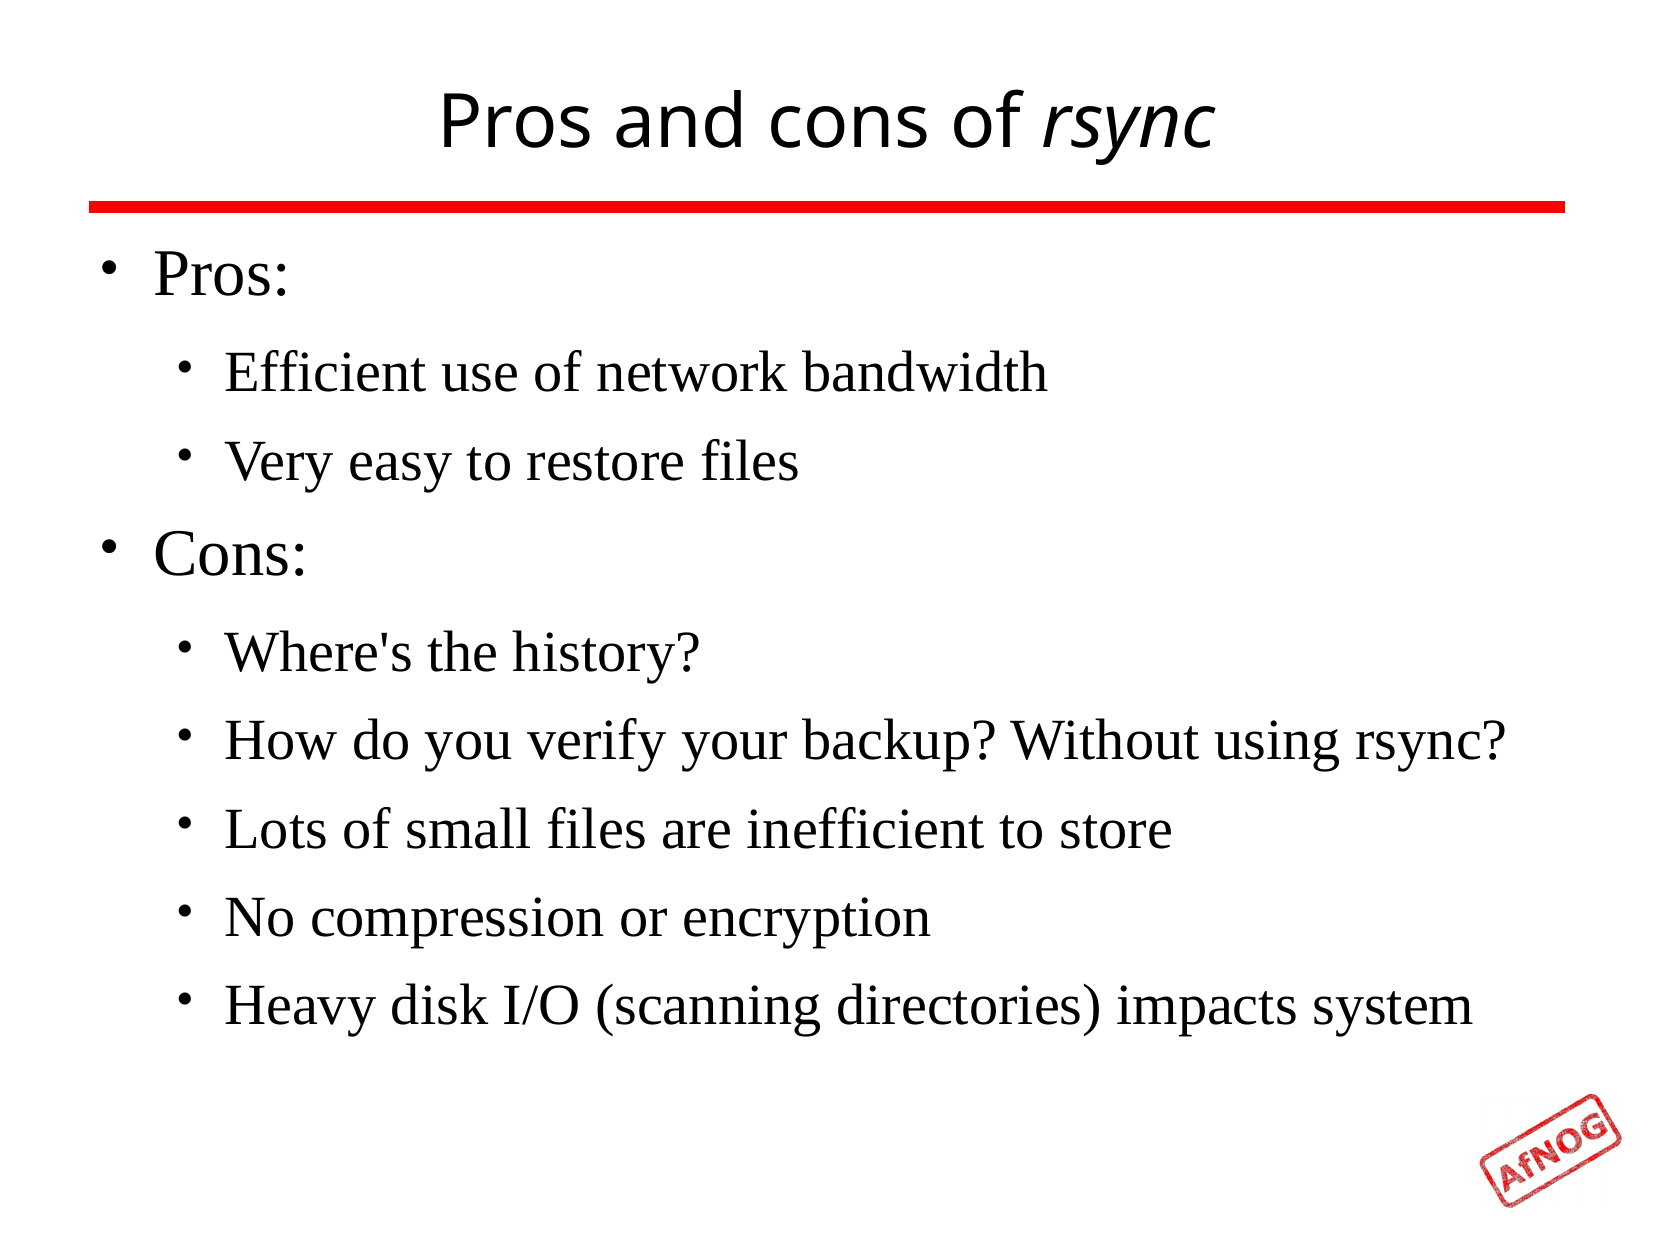

# Pros and cons of rsync
Pros:
Efficient use of network bandwidth
Very easy to restore files
Cons:
Where's the history?
How do you verify your backup? Without using rsync?
Lots of small files are inefficient to store
No compression or encryption
Heavy disk I/O (scanning directories) impacts system